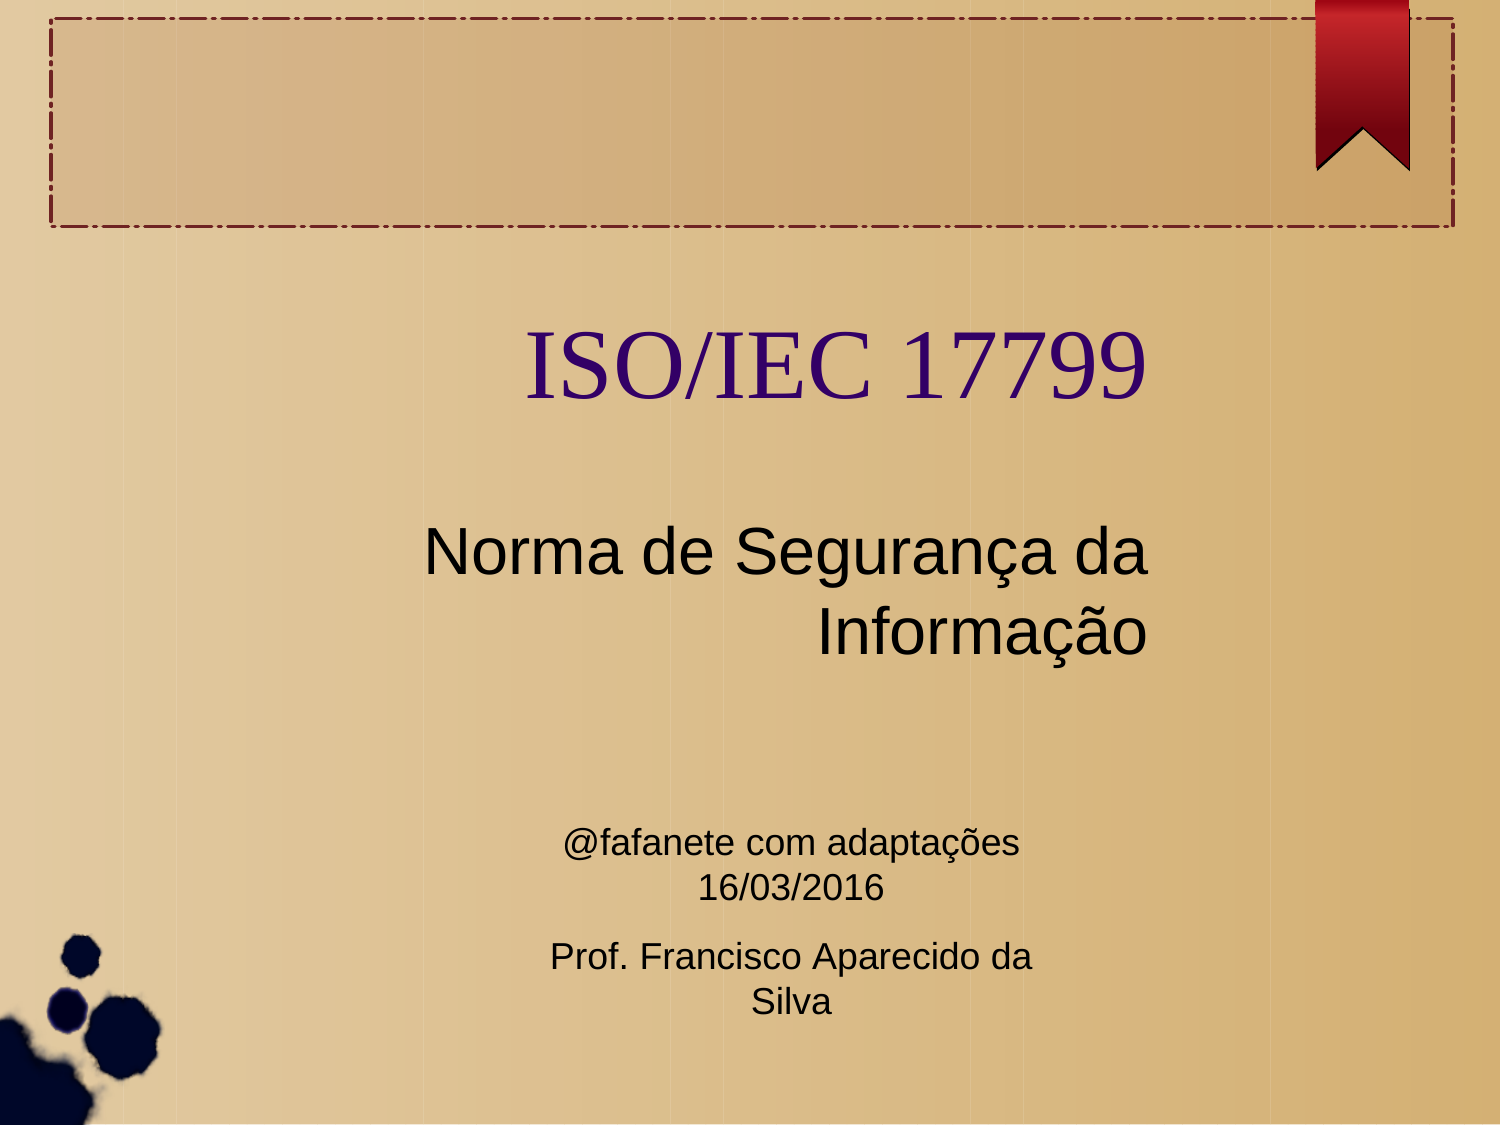

# ISO/IEC 17799
Norma de Segurança da Informação
@fafanete com adaptações 16/03/2016
Prof. Francisco Aparecido da Silva